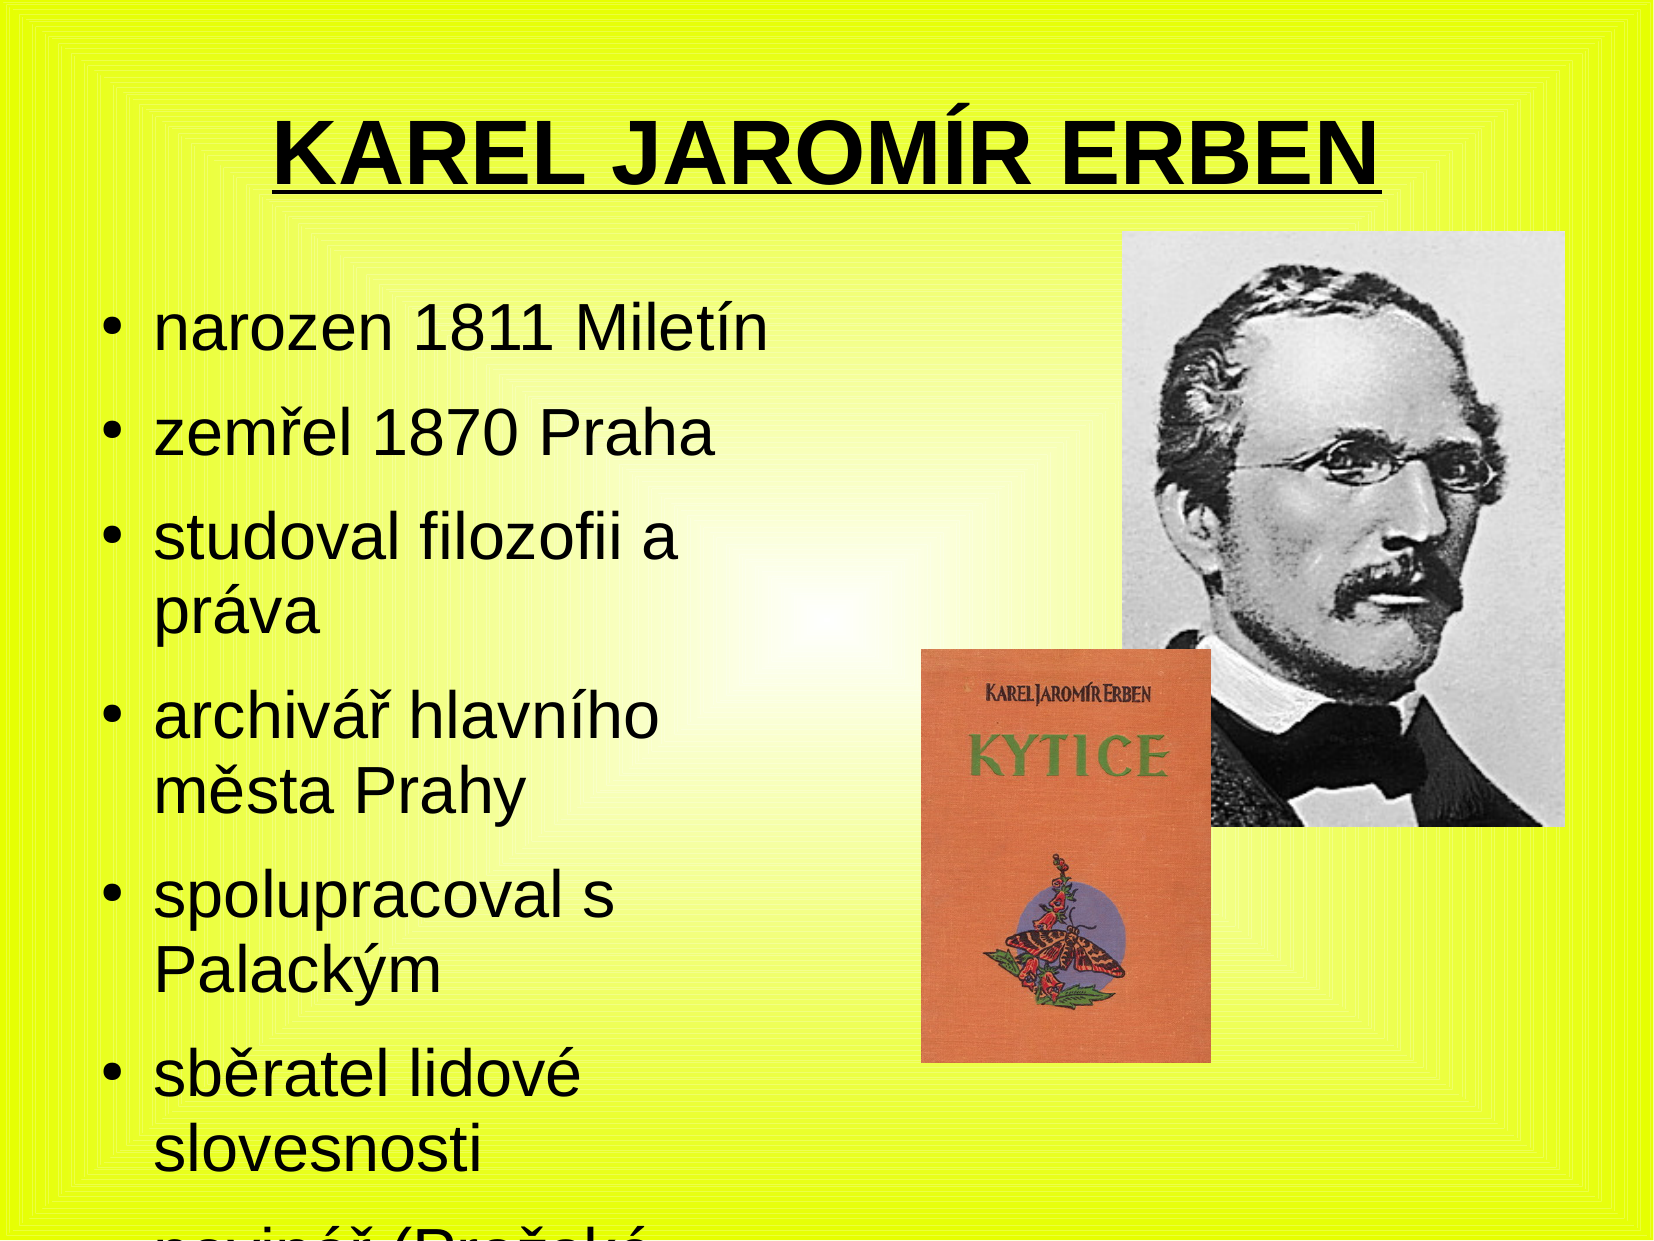

# KAREL JAROMÍR ERBEN
narozen 1811 Miletín
zemřel 1870 Praha
studoval filozofii a práva
archivář hlavního města Prahy
spolupracoval s Palackým
sběratel lidové slovesnosti
novinář (Pražské noviny)
Psal balady i pohádky